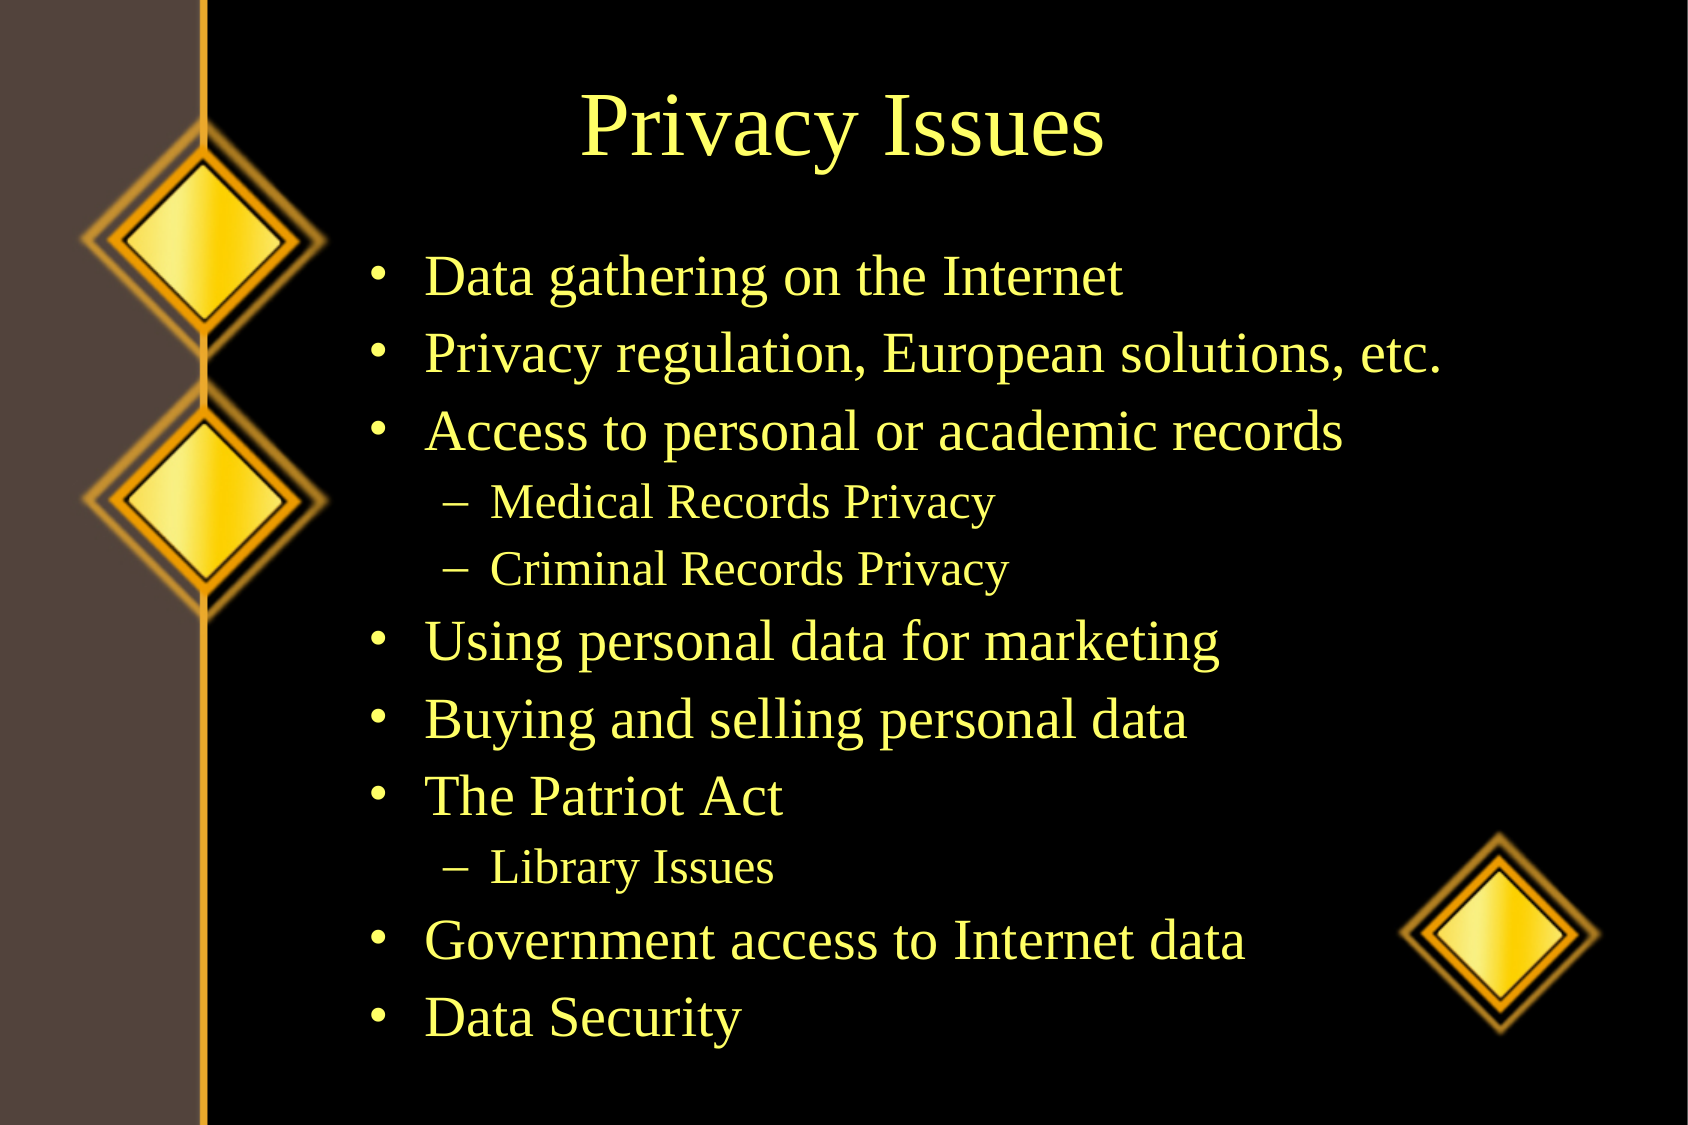

# Privacy Issues
Data gathering on the Internet
Privacy regulation, European solutions, etc.
Access to personal or academic records
Medical Records Privacy
Criminal Records Privacy
Using personal data for marketing
Buying and selling personal data
The Patriot Act
Library Issues
Government access to Internet data
Data Security